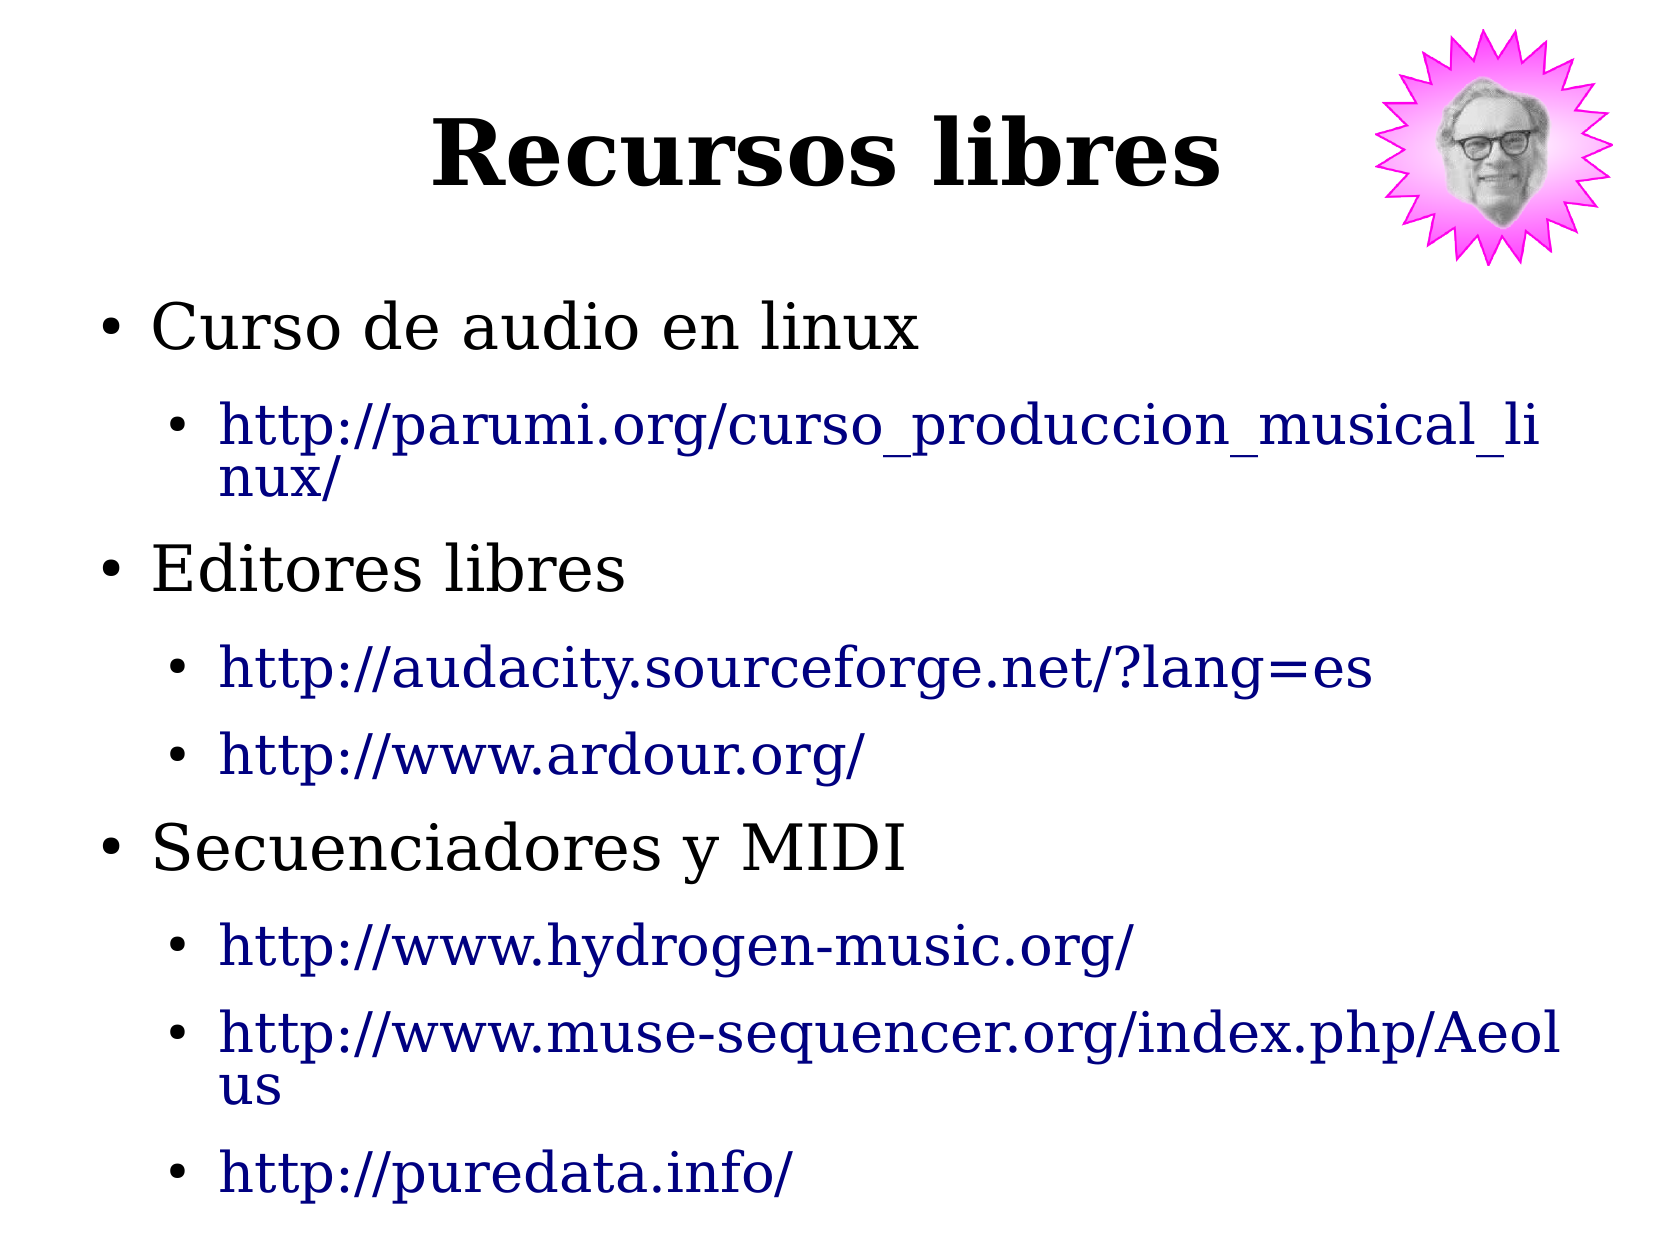

# Recursos libres
Curso de audio en linux
http://parumi.org/curso_produccion_musical_linux/
Editores libres
http://audacity.sourceforge.net/?lang=es
http://www.ardour.org/
Secuenciadores y MIDI
http://www.hydrogen-music.org/
http://www.muse-sequencer.org/index.php/Aeolus
http://puredata.info/